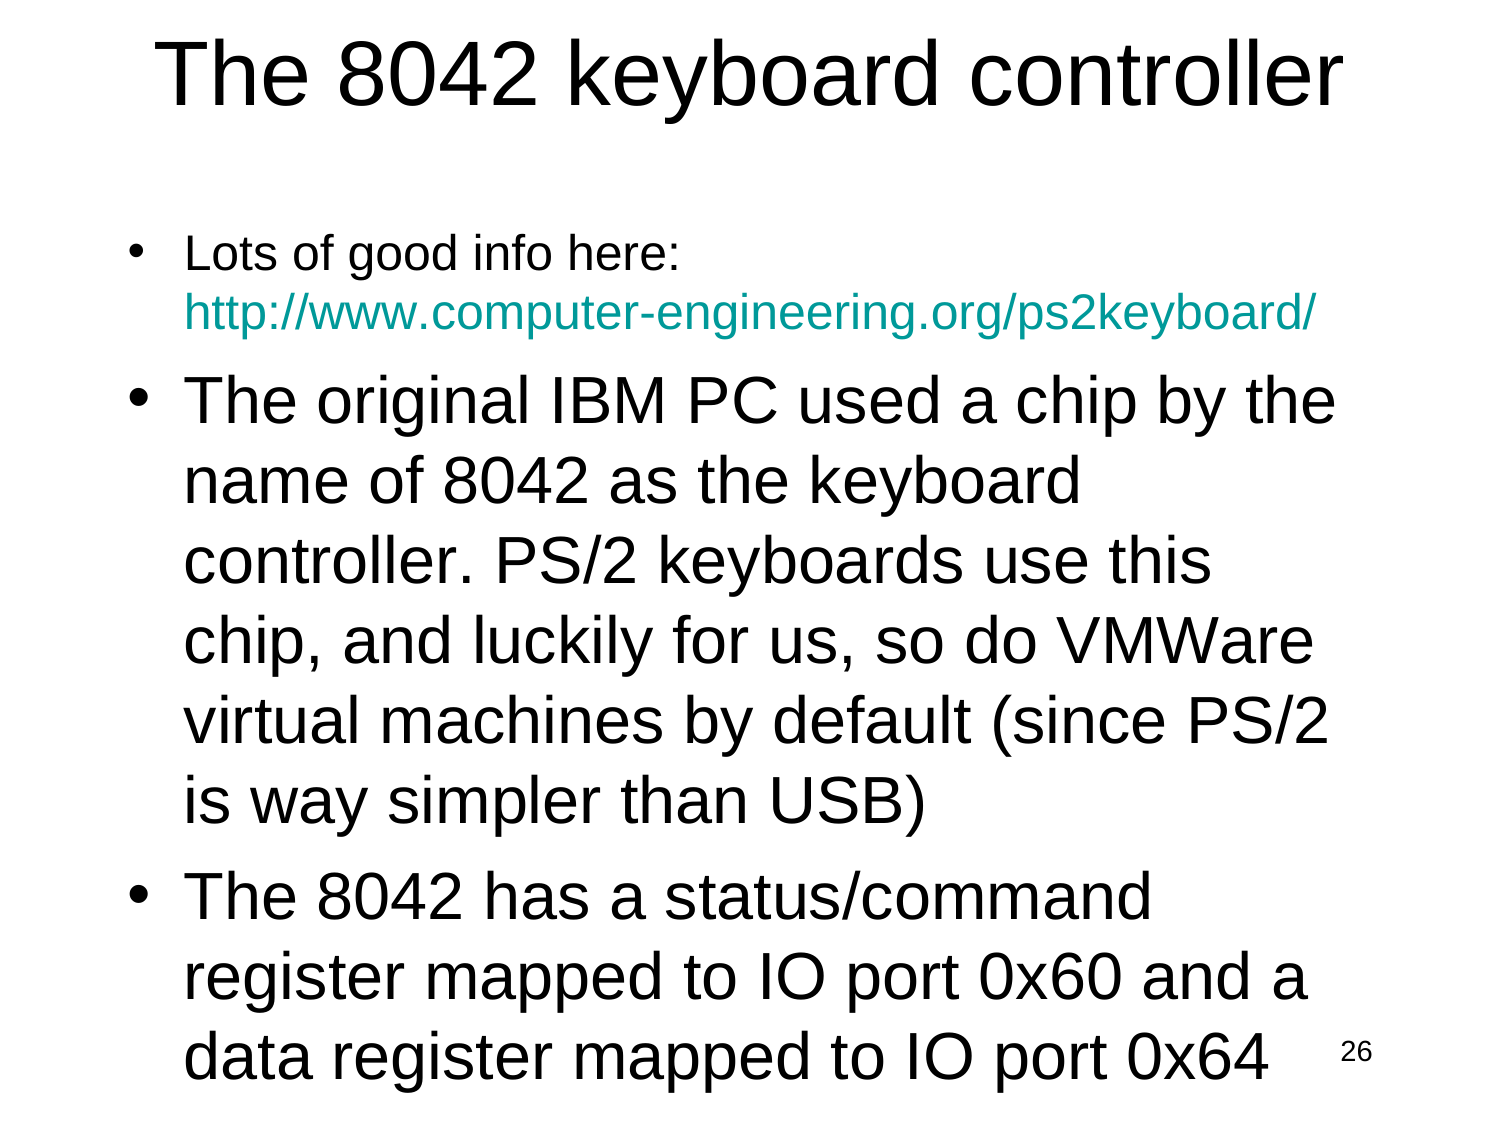

# The 8042 keyboard controller
Lots of good info here:
http://www.computer-engineering.org/ps2keyboard/
The original IBM PC used a chip by the name of 8042 as the keyboard controller. PS/2 keyboards use this chip, and luckily for us, so do VMWare virtual machines by default (since PS/2 is way simpler than USB)
The 8042 has a status/command register mapped to IO port 0x60 and a data register mapped to IO port 0x64